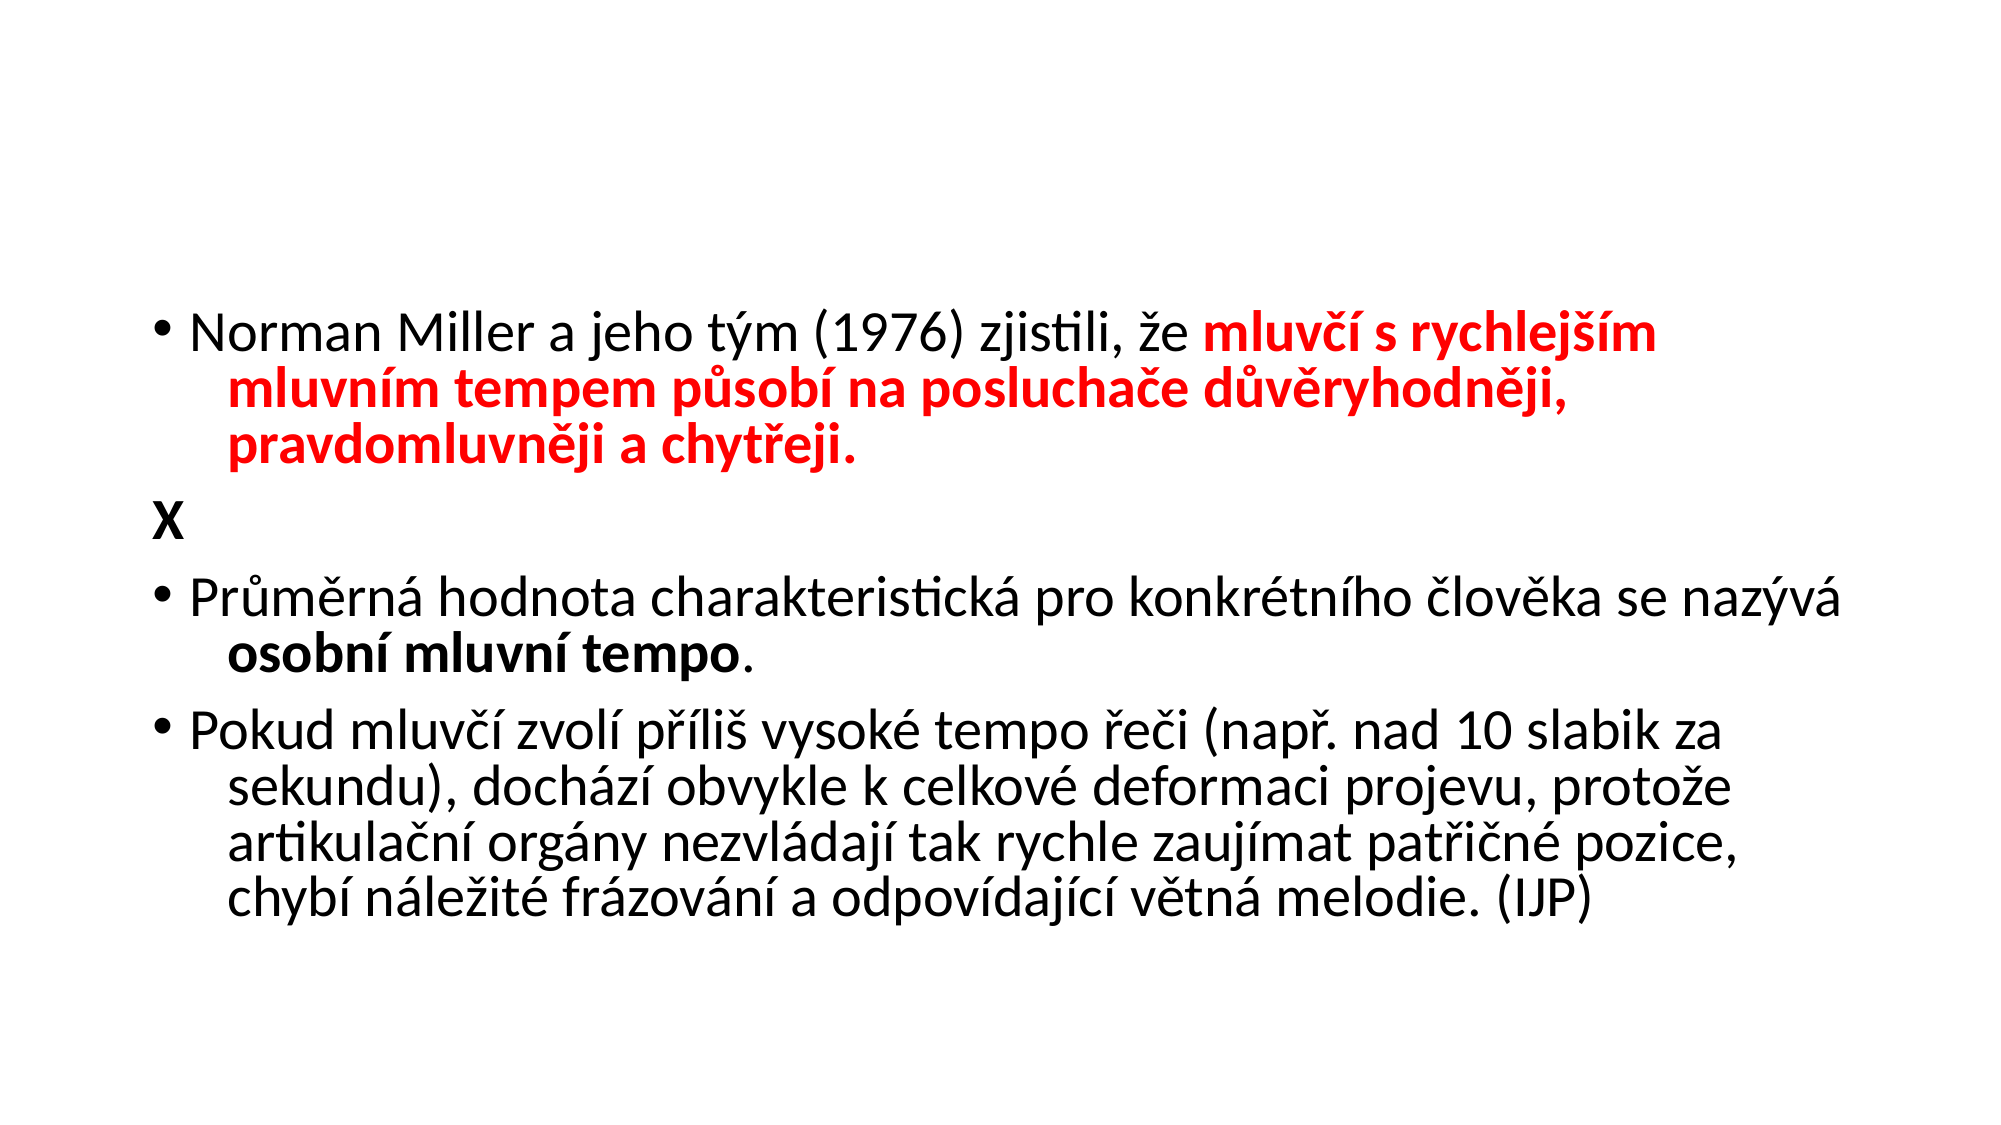

#
Norman Miller a jeho tým (1976) zjistili, že mluvčí s rychlejším mluvním tempem působí na posluchače důvěryhodněji, pravdomluvněji a chytřeji.
X
Průměrná hodnota charakteristická pro konkrétního člověka se nazývá osobní mluvní tempo.
Pokud mluvčí zvolí příliš vysoké tempo řeči (např. nad 10 slabik za sekundu), dochází obvykle k celkové deformaci projevu, protože artikulační orgány nezvládají tak rychle zaujímat patřičné pozice, chybí náležité frázování a odpovídající větná melodie. (IJP)